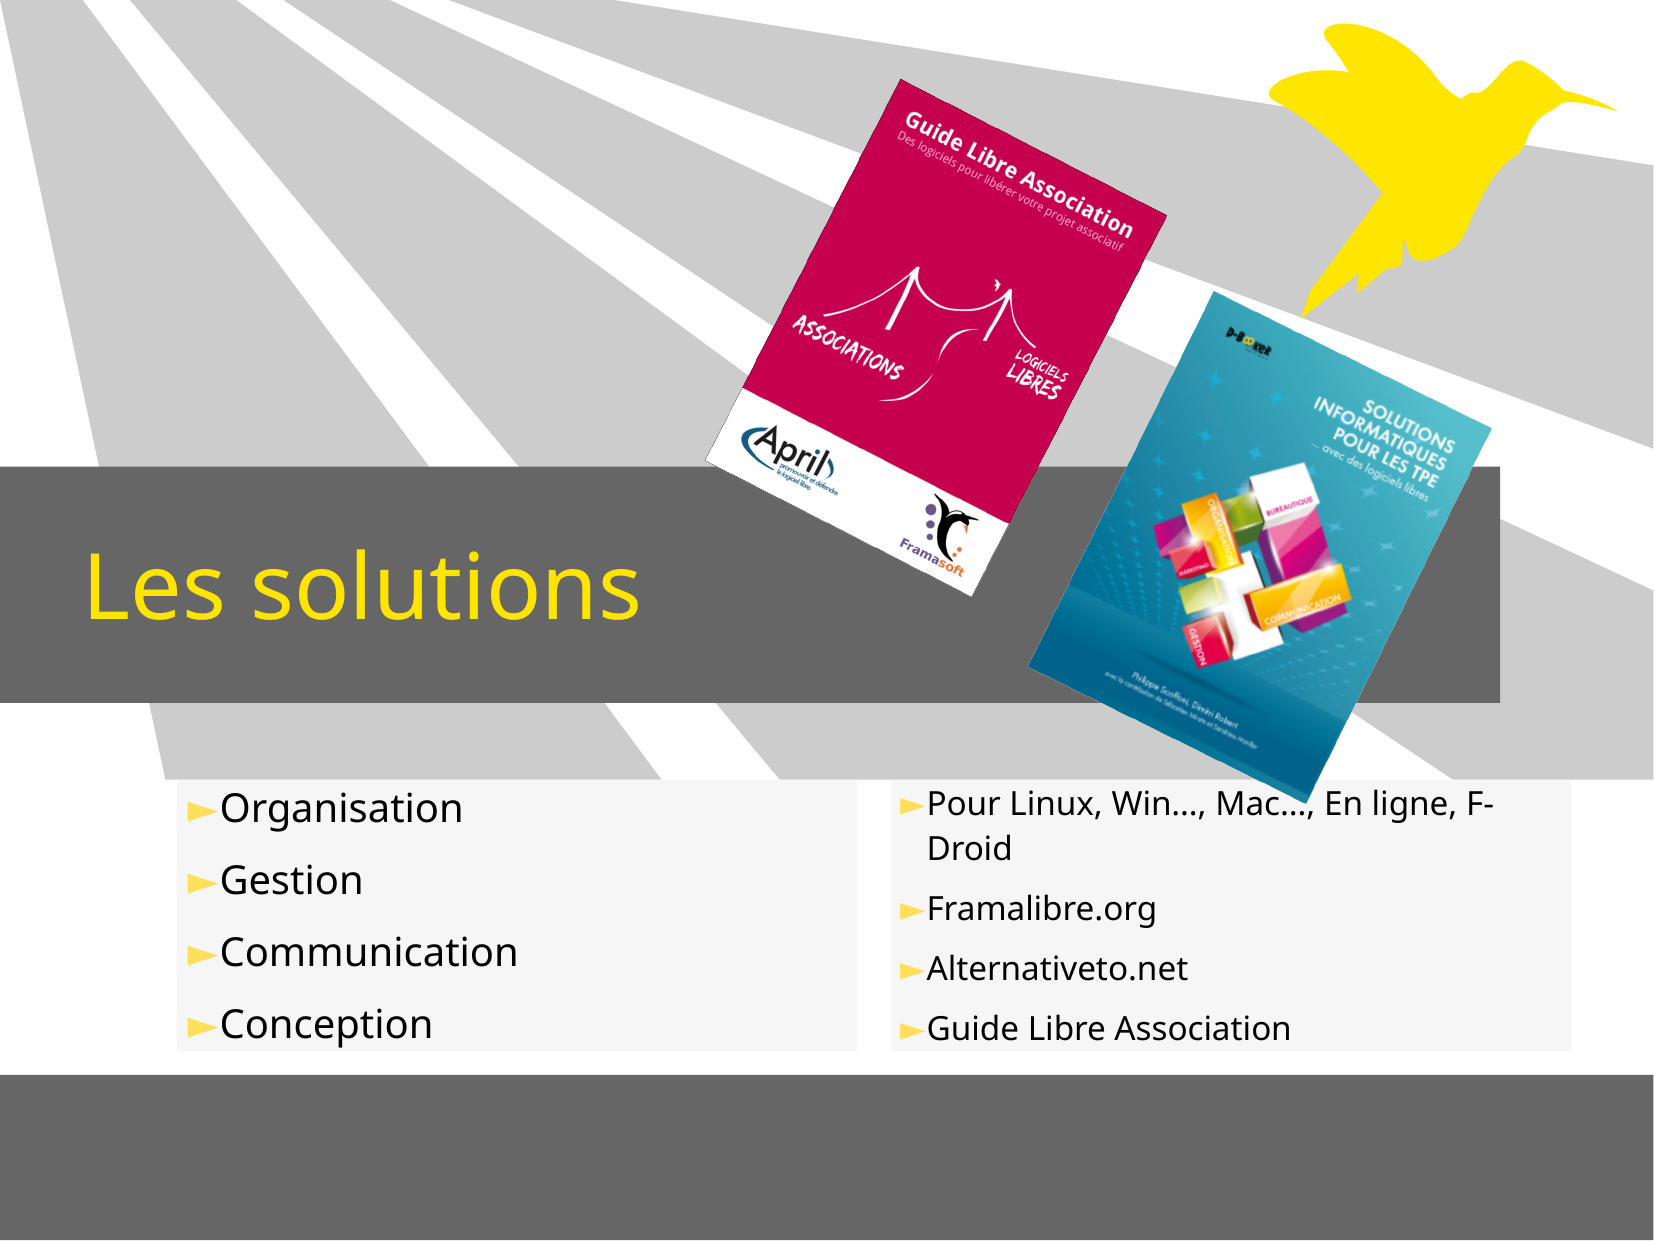

# Les solutions
Organisation
Gestion
Communication
Conception
Pour Linux, Win…, Mac…, En ligne, F-Droid
Framalibre.org
Alternativeto.net
Guide Libre Association